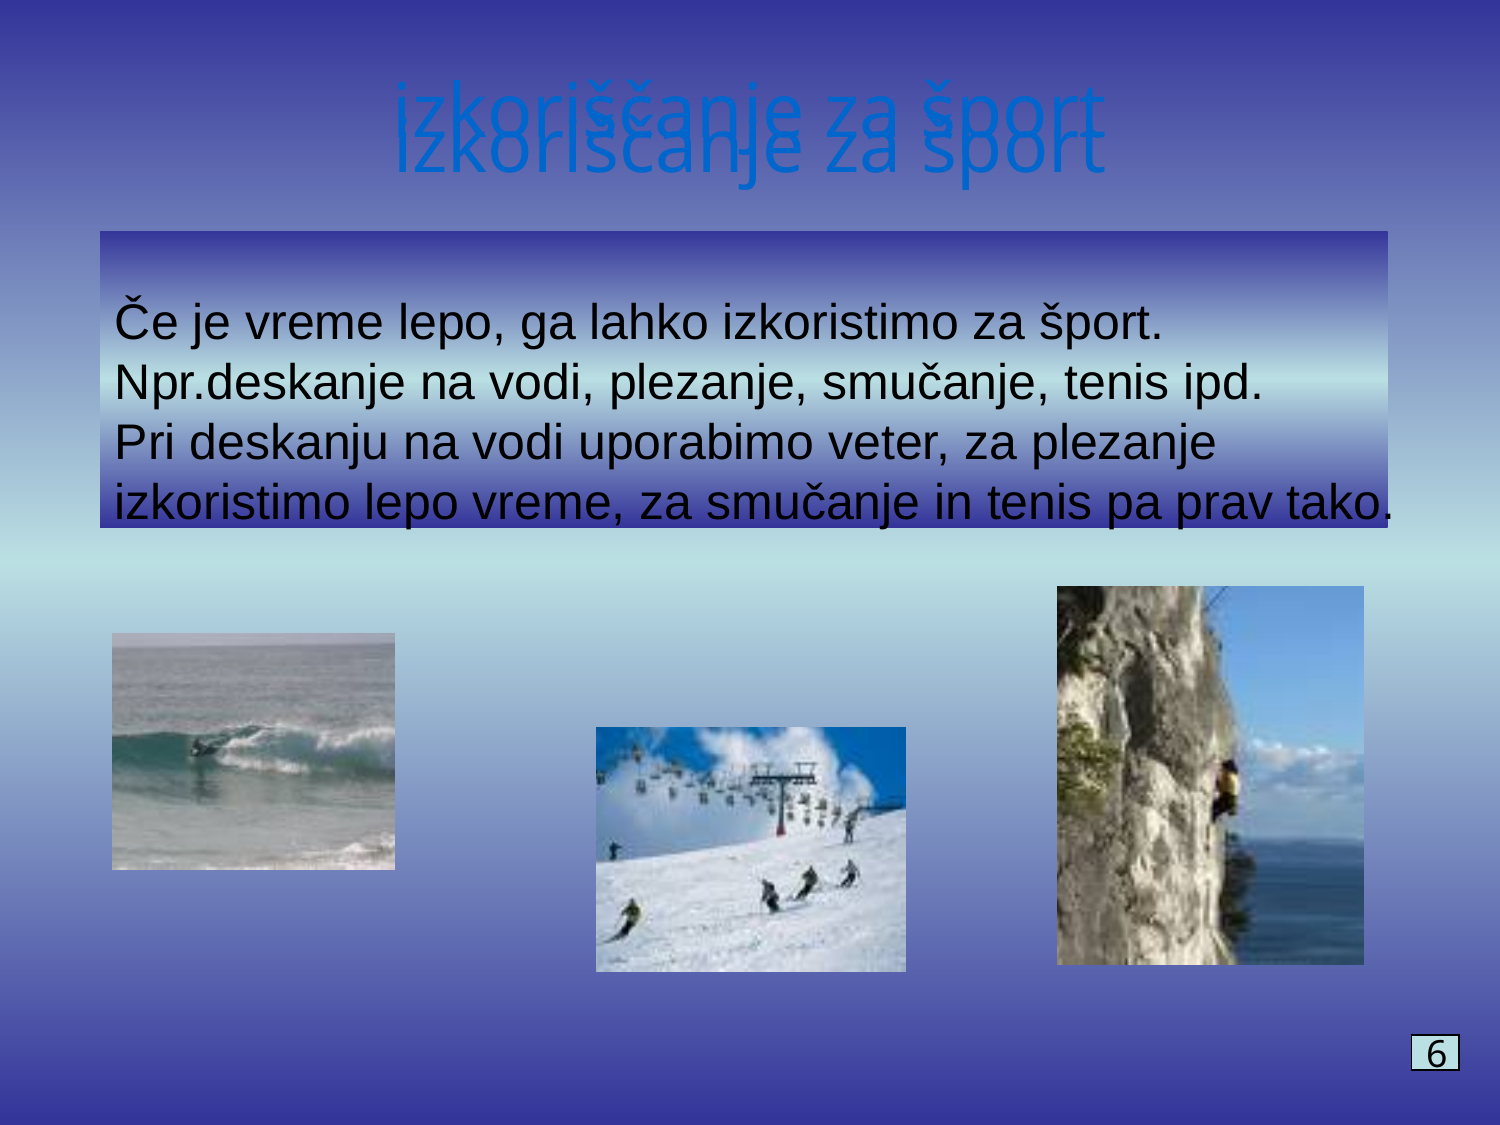

izkoriščanje za šport
izkoriščanje za šport
Če je vreme lepo, ga lahko izkoristimo za šport.
Npr.deskanje na vodi, plezanje, smučanje, tenis ipd.
Pri deskanju na vodi uporabimo veter, za plezanje
izkoristimo lepo vreme, za smučanje in tenis pa prav tako.
6